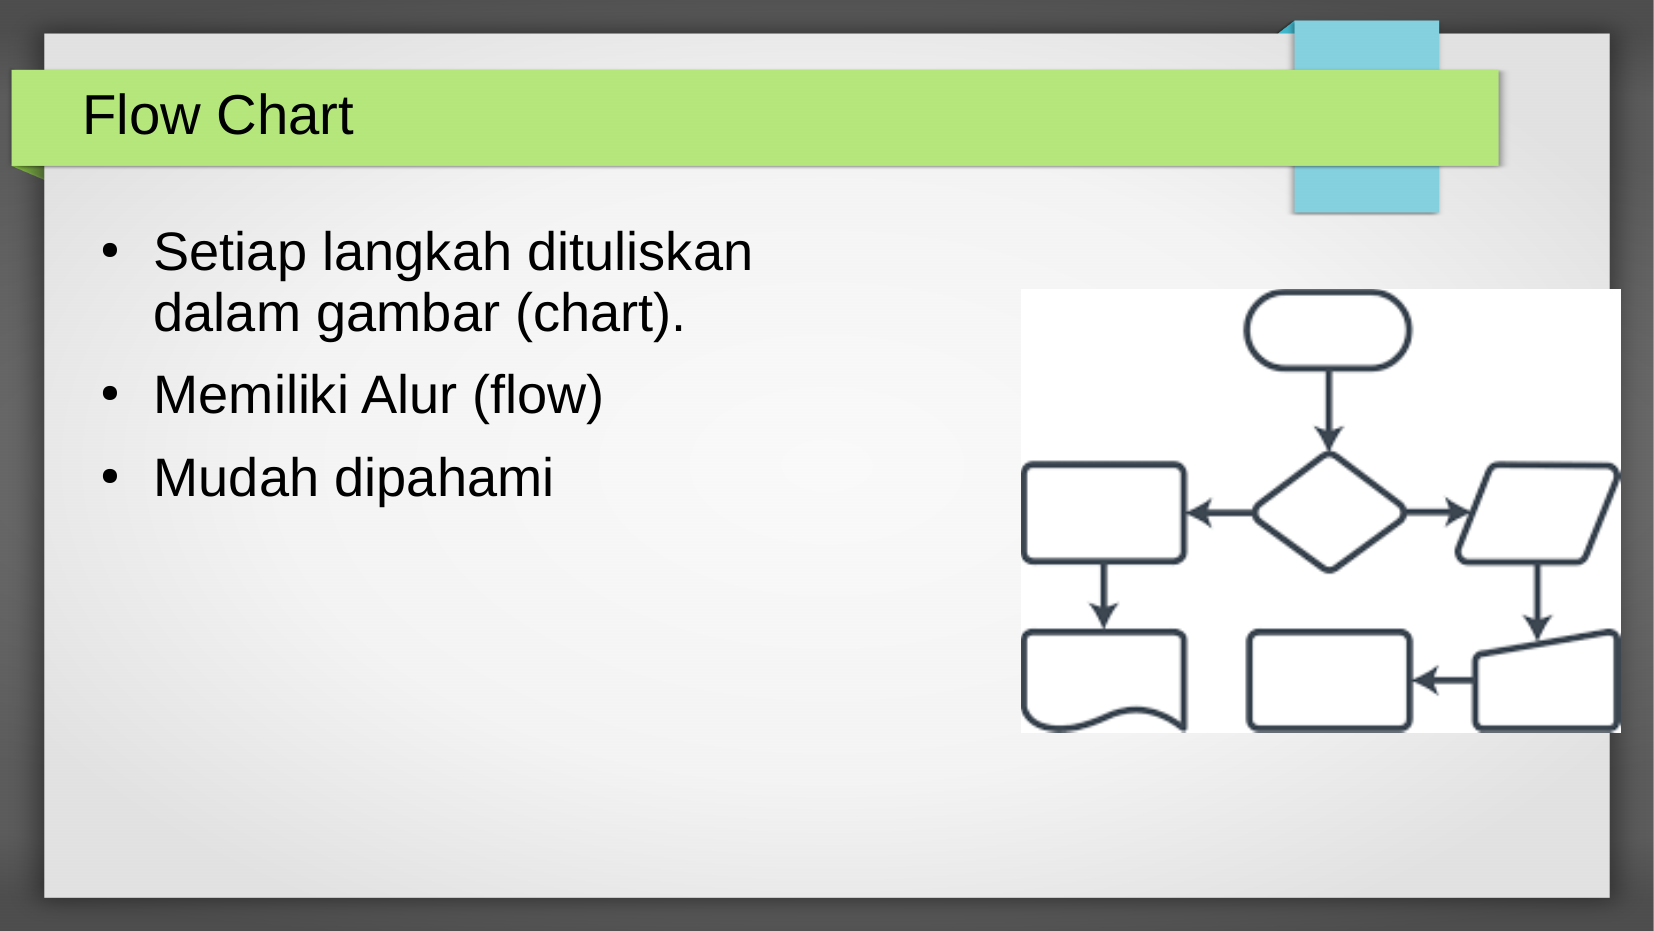

# Flow Chart
Setiap langkah dituliskan dalam gambar (chart).
Memiliki Alur (flow)
Mudah dipahami